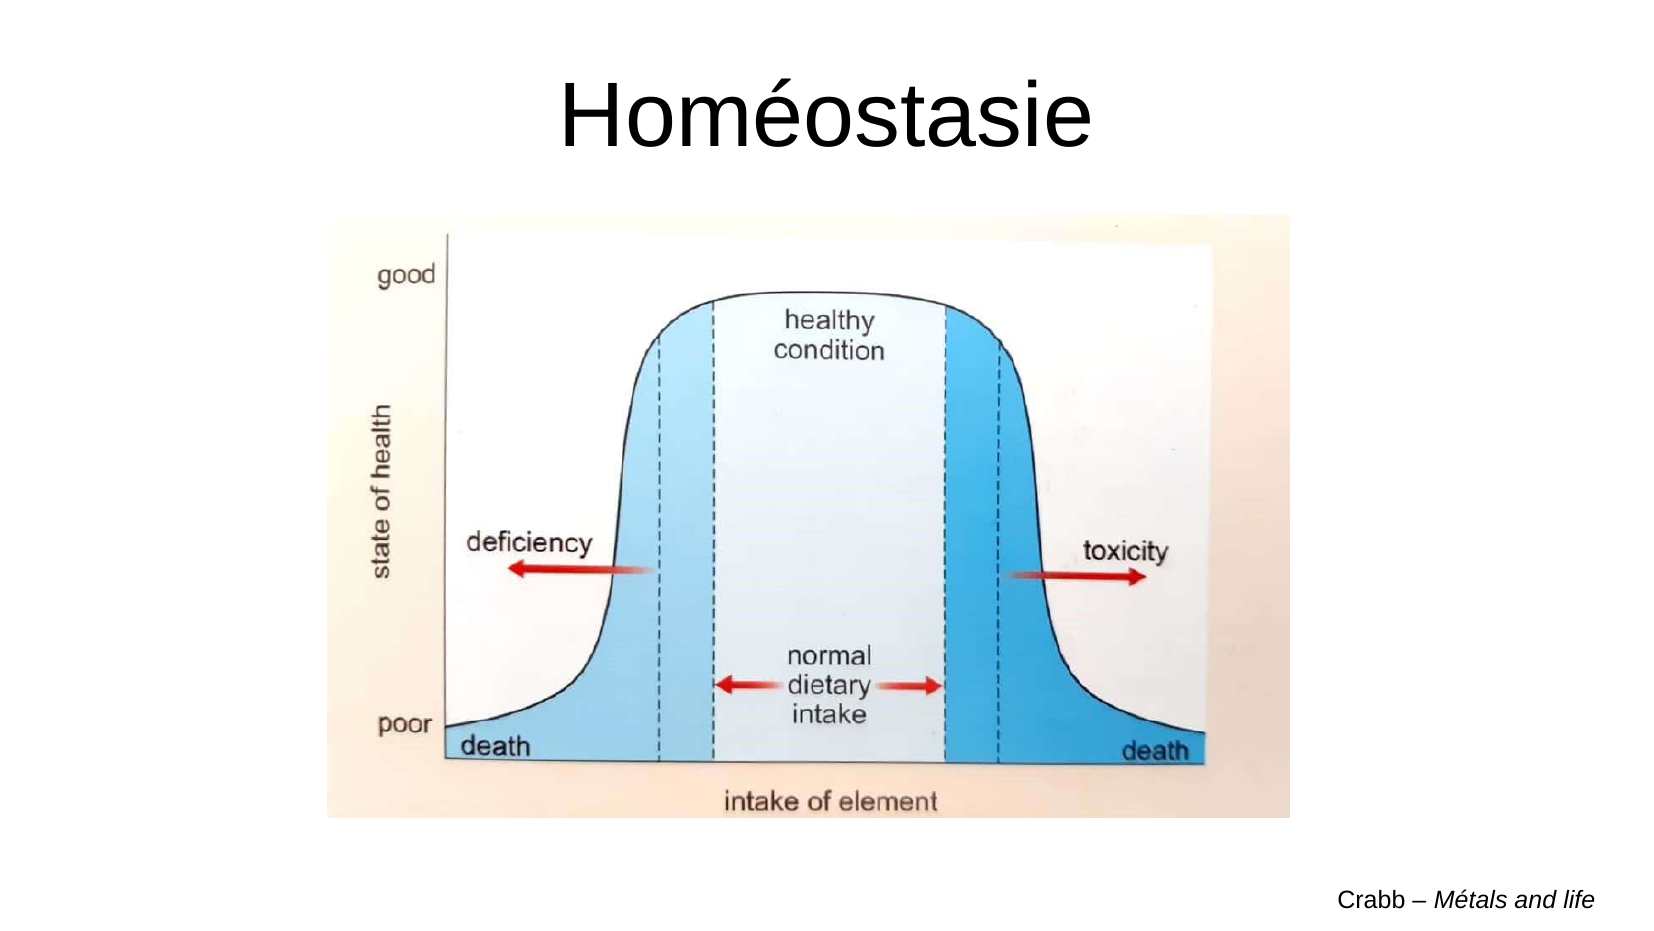

# Homéostasie
Crabb – Métals and life